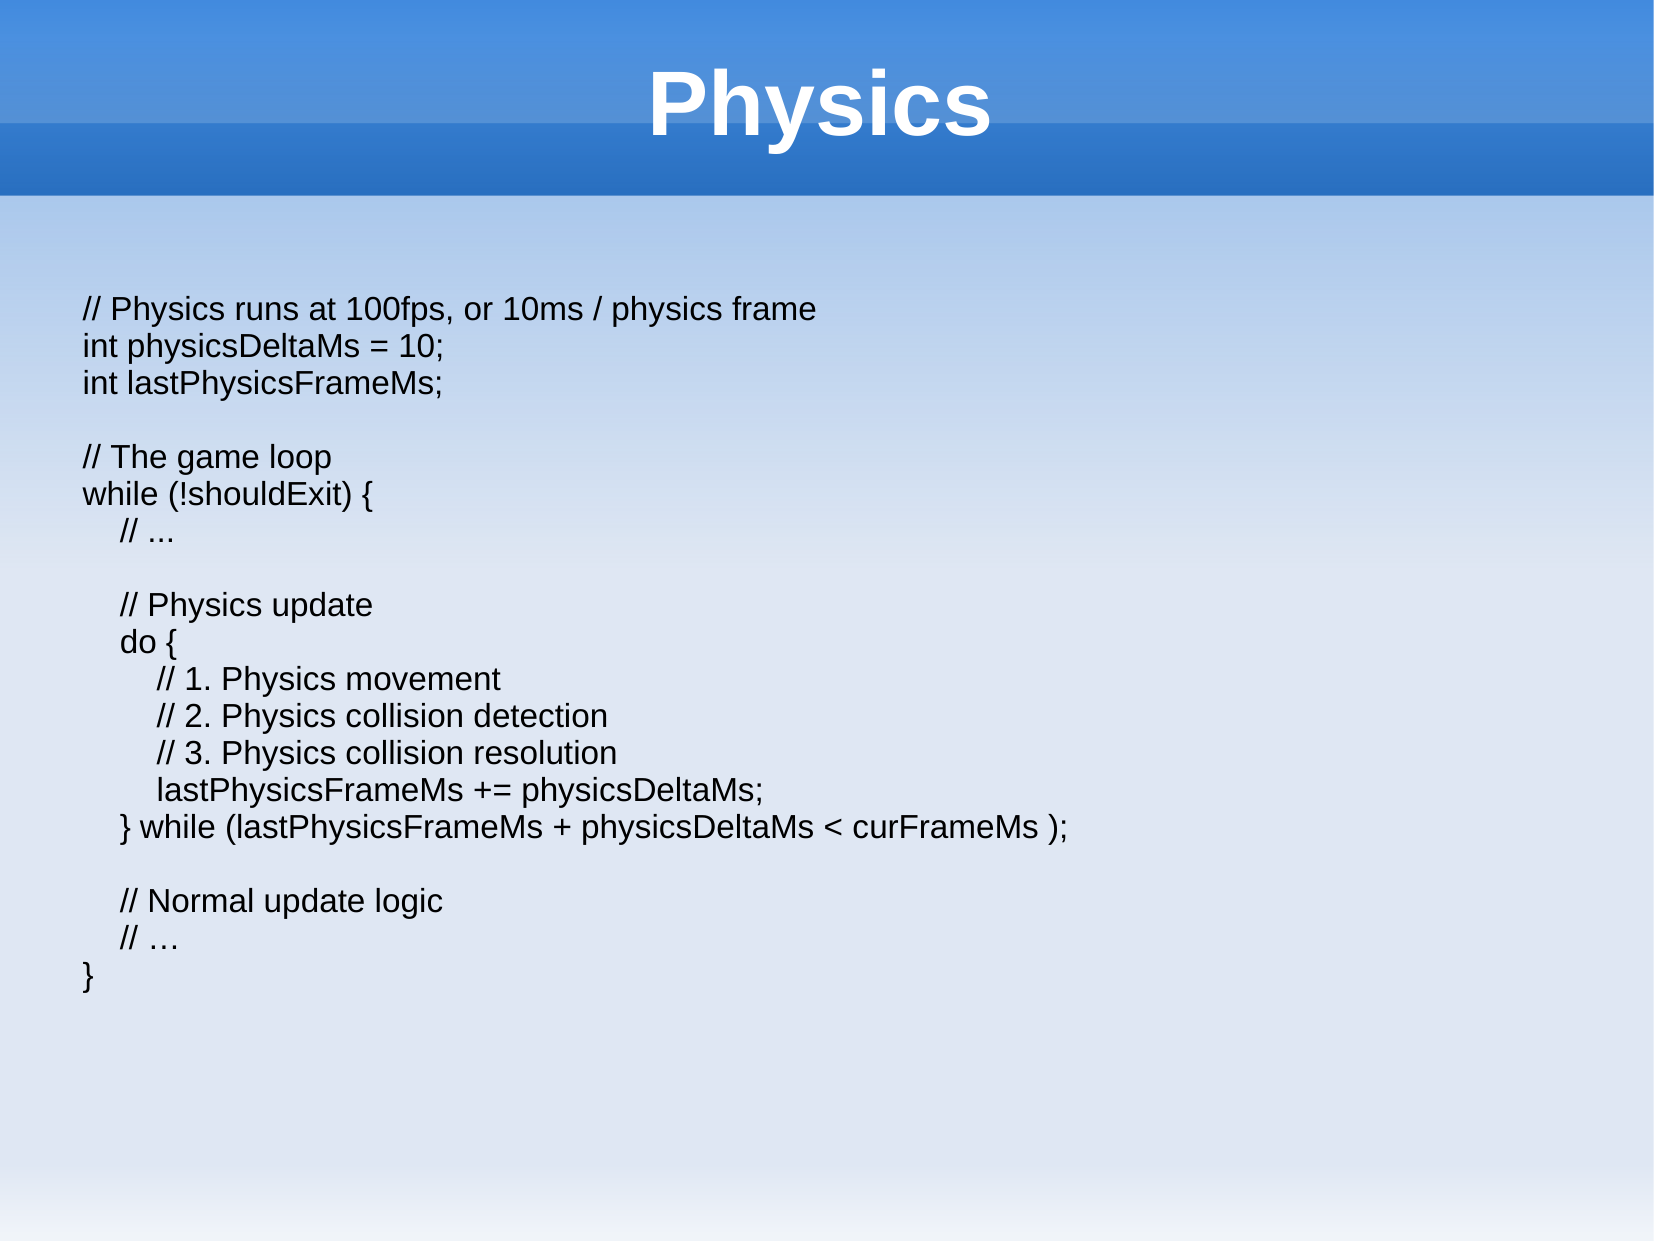

# Physics
// Physics runs at 100fps, or 10ms / physics frame
int physicsDeltaMs = 10;
int lastPhysicsFrameMs;
// The game loop
while (!shouldExit) {
 // ...
 // Physics update
 do {
 // 1. Physics movement
 // 2. Physics collision detection
 // 3. Physics collision resolution
 lastPhysicsFrameMs += physicsDeltaMs;
 } while (lastPhysicsFrameMs + physicsDeltaMs < curFrameMs );
 // Normal update logic
 // …
}